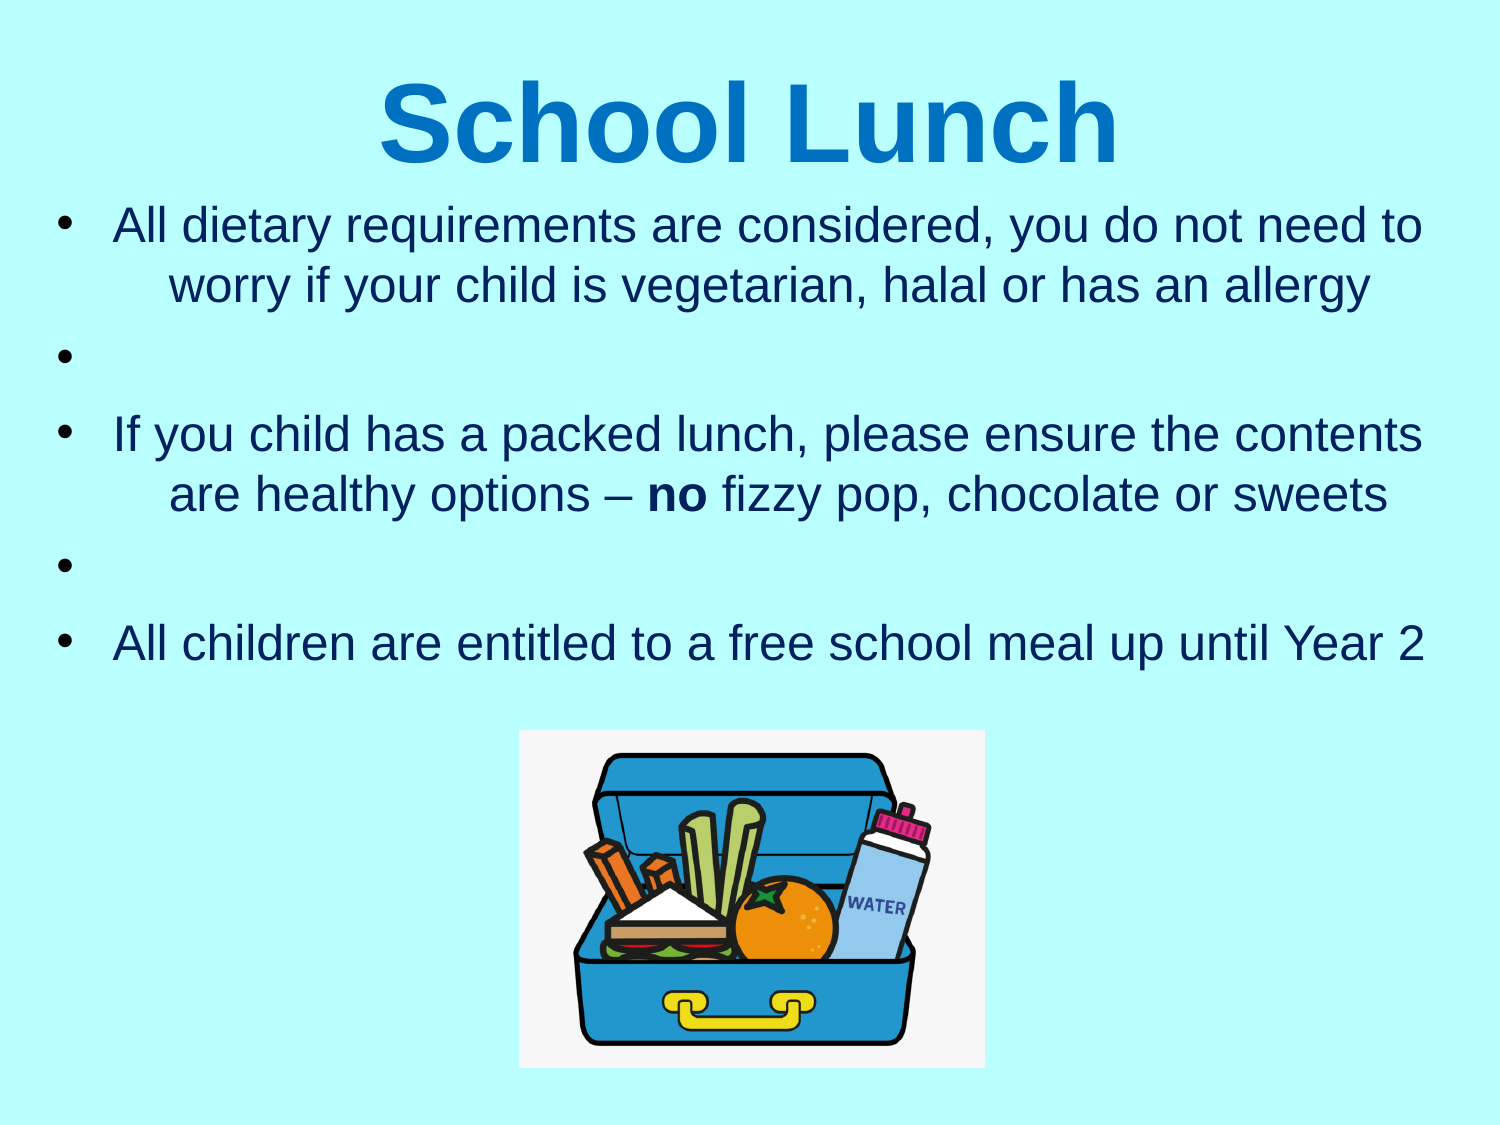

# School Lunch
All dietary requirements are considered, you do not need to worry if your child is vegetarian, halal or has an allergy
If you child has a packed lunch, please ensure the contents are healthy options – no fizzy pop, chocolate or sweets
All children are entitled to a free school meal up until Year 2